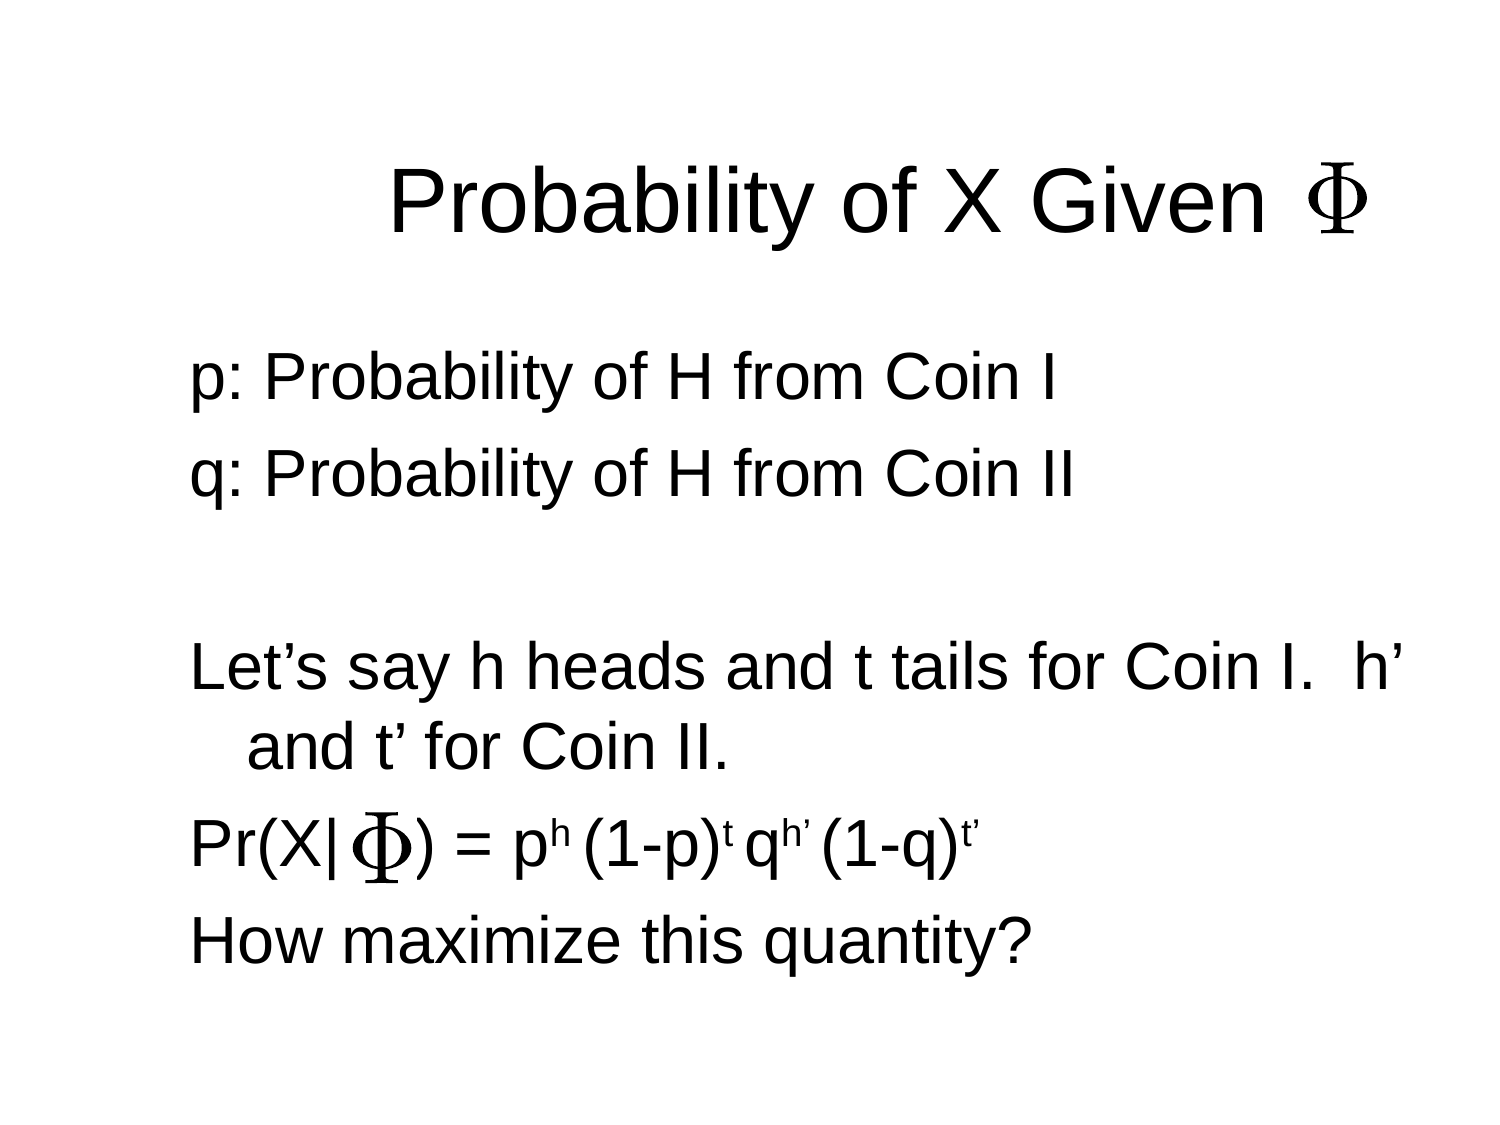

# Probability of X Given
p: Probability of H from Coin I
q: Probability of H from Coin II
Let’s say h heads and t tails for Coin I. h’ and t’ for Coin II.
Pr(X| ) = ph (1-p)t qh’ (1-q)t’
How maximize this quantity?